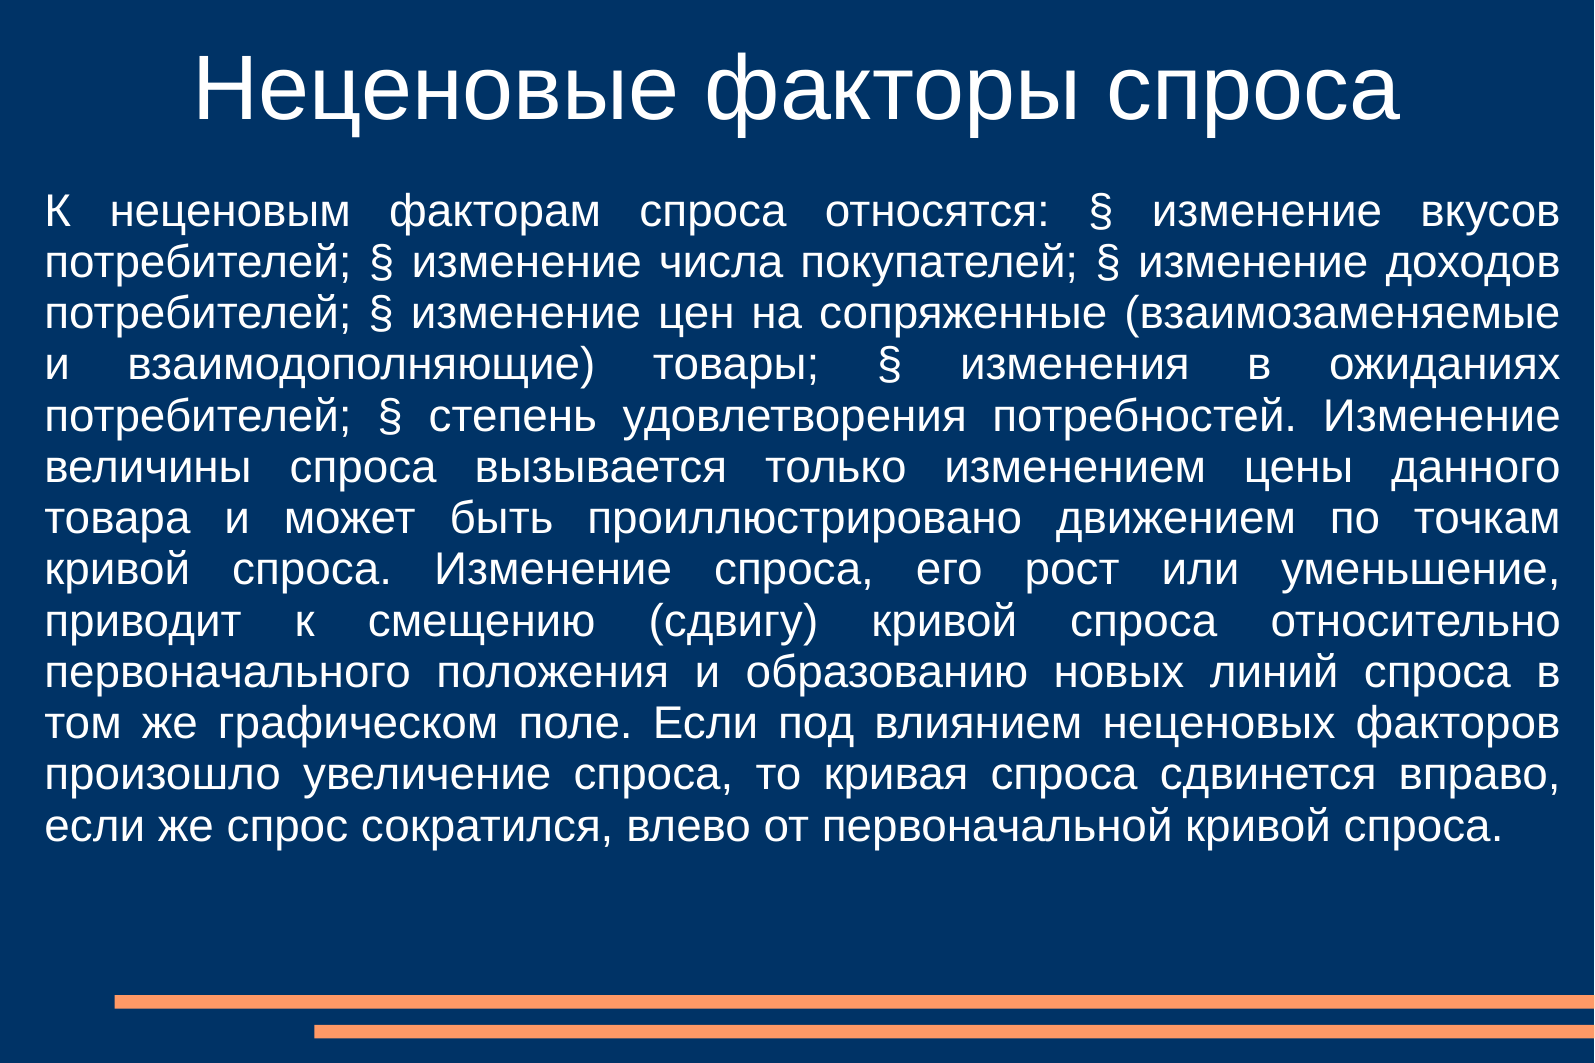

Неценовые факторы спроса
К неценовым факторам спроса относятся: § изменение вкусов потребителей; § изменение числа покупателей; § изменение доходов потребителей; § изменение цен на сопряженные (взаимозаменяемые и взаимодополняющие) товары; § изменения в ожиданиях потребителей; § степень удовлетворения потребностей. Изменение величины спроса вызывается только изменением цены данного товара и может быть проиллюстрировано движением по точкам кривой спроса. Изменение спроса, его рост или уменьшение, приводит к смещению (сдвигу) кривой спроса относительно первоначального положения и образованию новых линий спроса в том же графическом поле. Если под влиянием неценовых факторов произошло увеличение спроса, то кривая спроса сдвинется вправо, если же спрос сократился, влево от первоначальной кривой спроса.